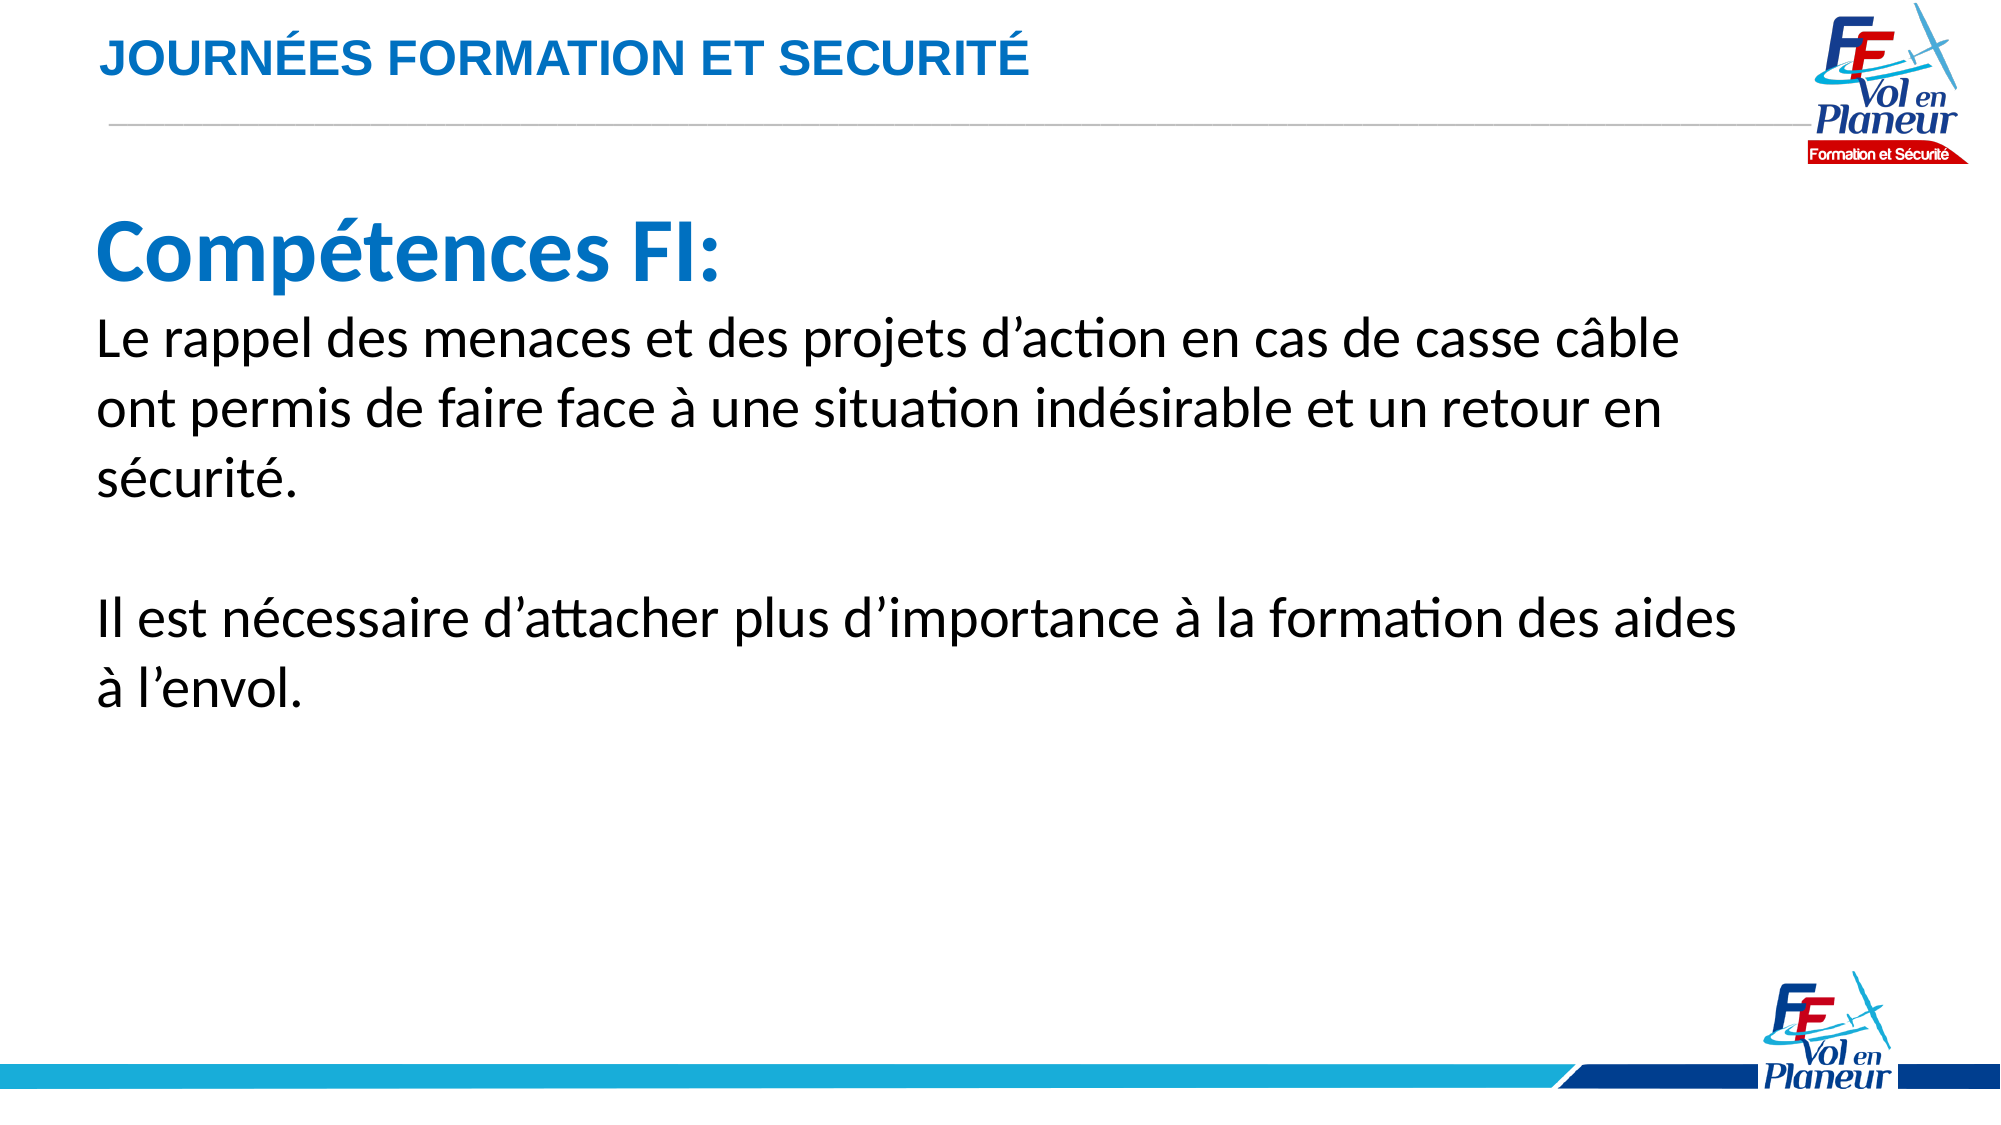

# JOURNÉES FORMATION ET SECURITÉ
Compétences FI:
Le rappel des menaces et des projets d’action en cas de casse câble ont permis de faire face à une situation indésirable et un retour en sécurité.
Il est nécessaire d’attacher plus d’importance à la formation des aides à l’envol.